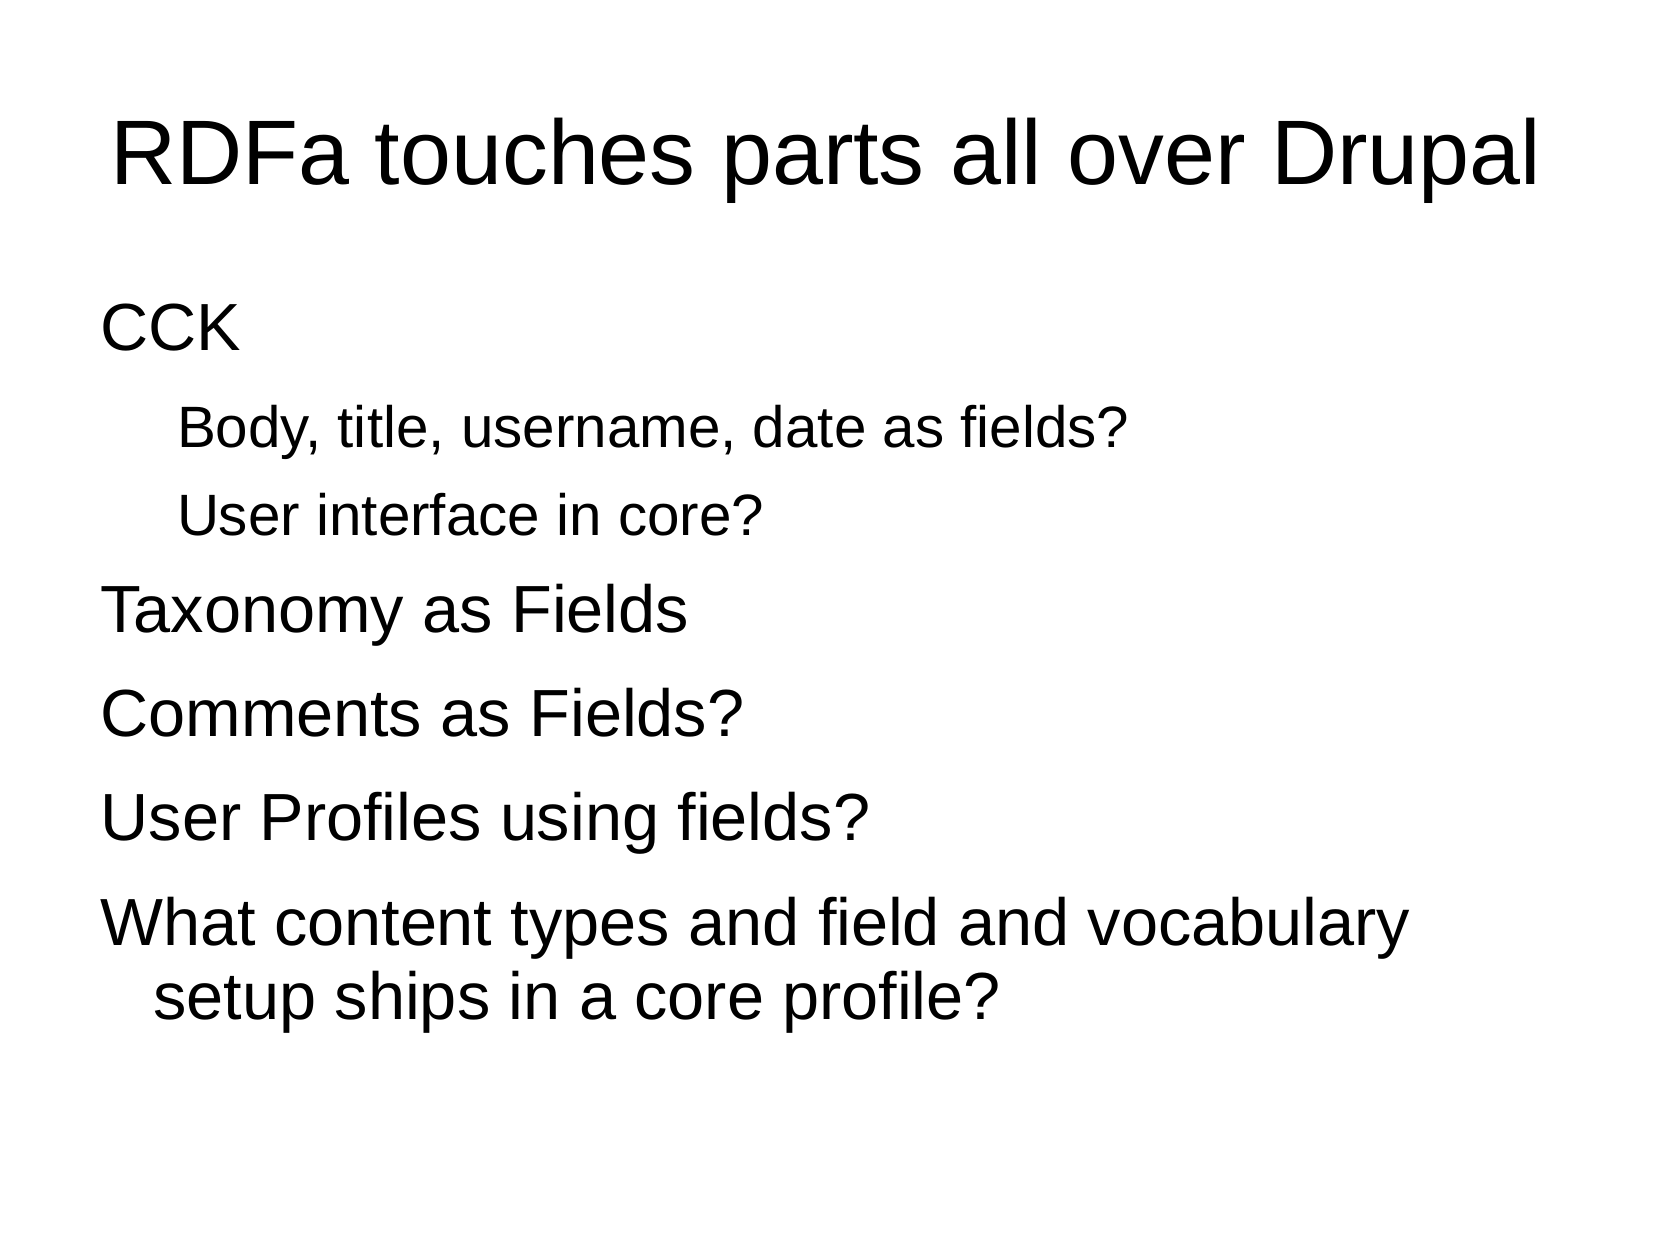

# RDFa touches parts all over Drupal
CCK
Body, title, username, date as fields?
User interface in core?
Taxonomy as Fields
Comments as Fields?
User Profiles using fields?
What content types and field and vocabulary setup ships in a core profile?